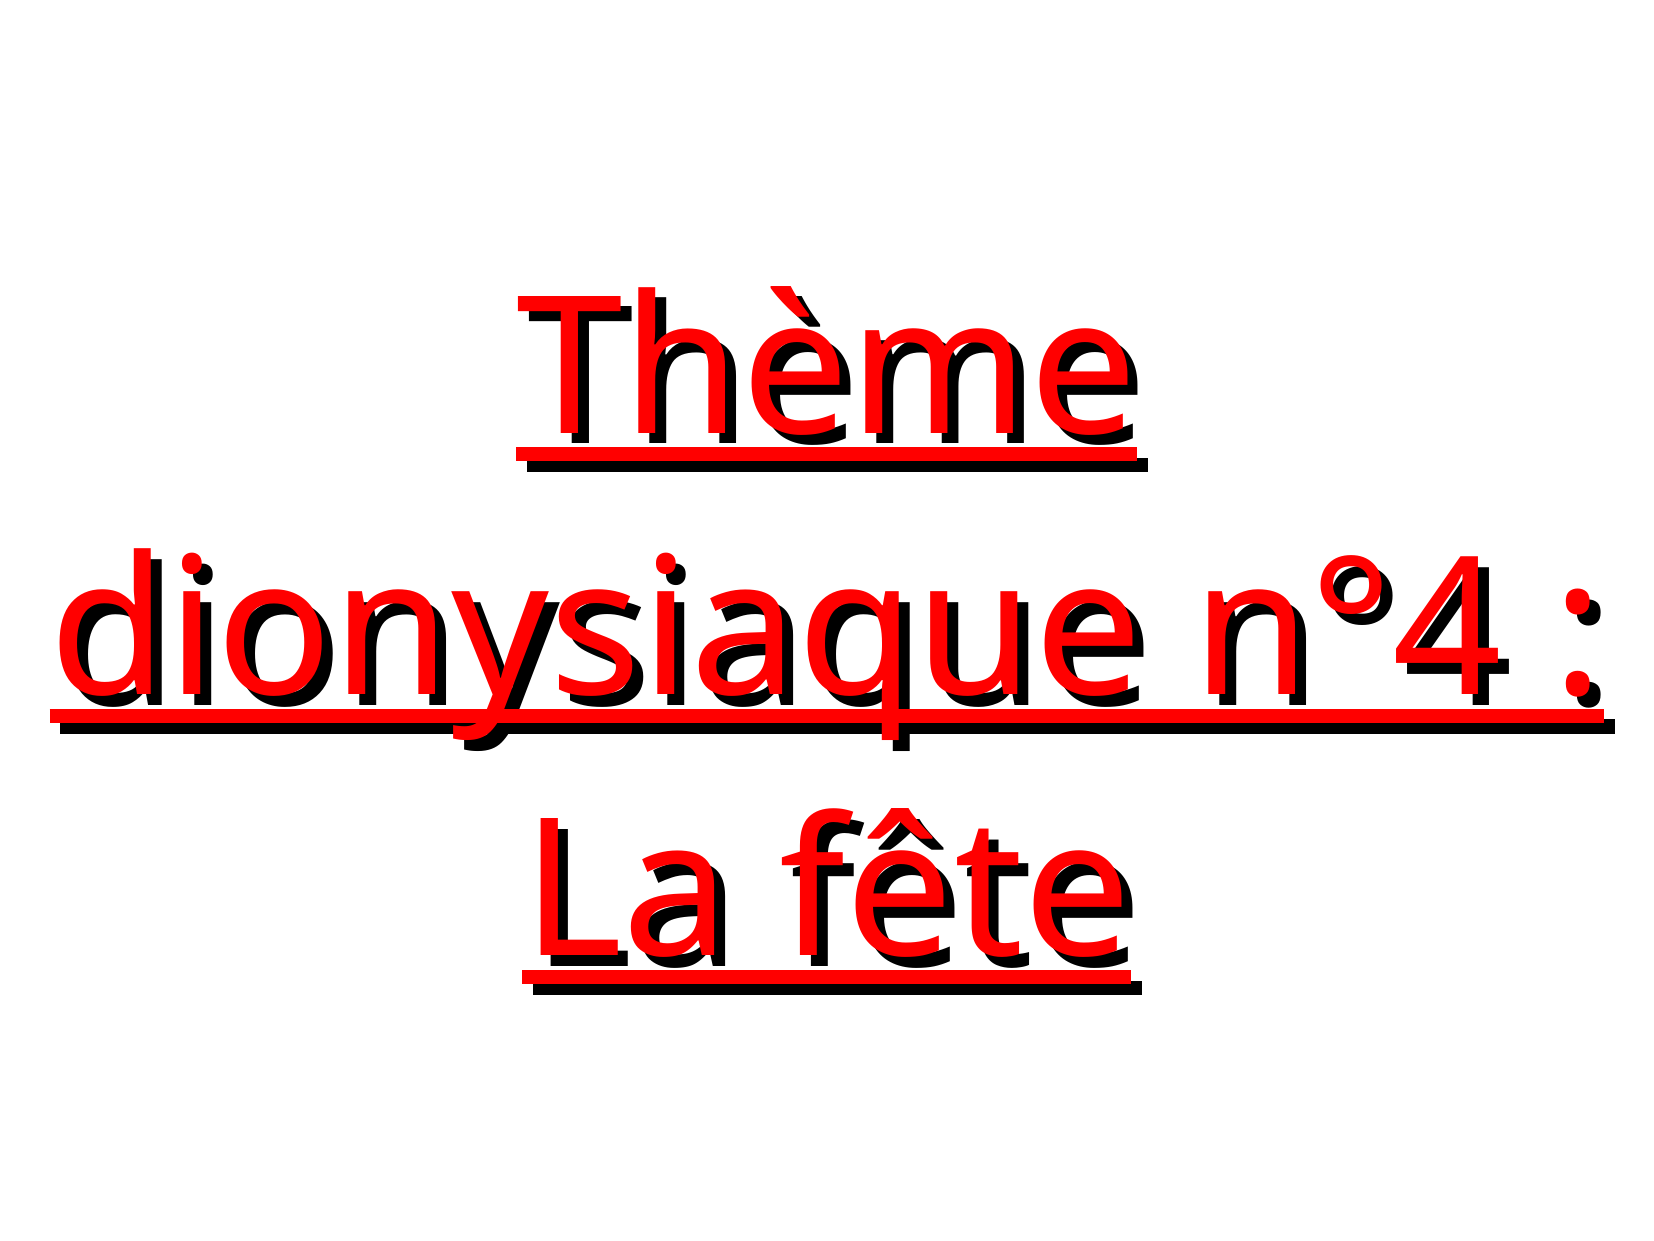

# Thème dionysiaque n°4 : La fête